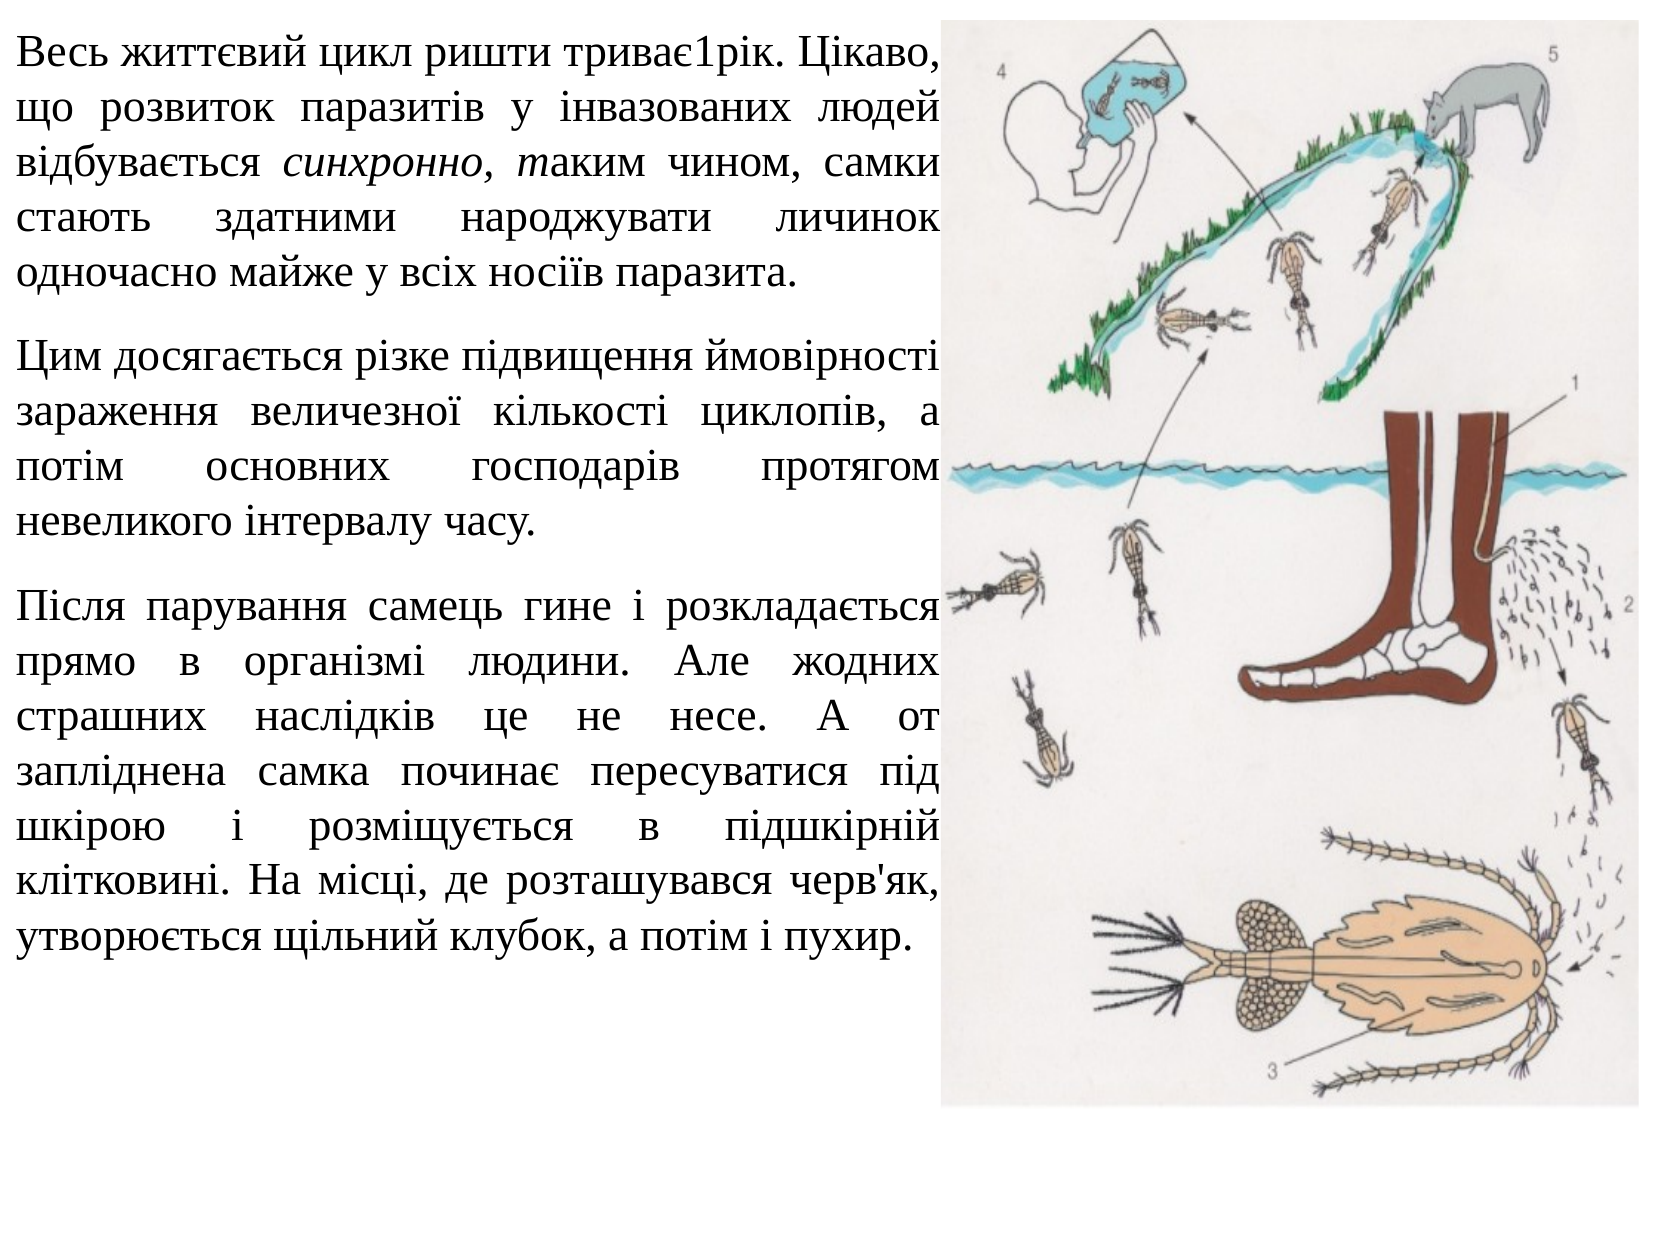

# Весь життєвий цикл ришти триває1рік. Цікаво, що розвиток паразитів у інвазованих людей відбувається синхронно, таким чином, самки стають здатними народжувати личинок одночасно майже у всіх носіїв паразита.
Цим досягається різке підвищення ймовірності зараження величезної кількості циклопів, а потім основних господарів протягом невеликого інтервалу часу.
Після парування самець гине і розкладається прямо в організмі людини. Але жодних страшних наслідків це не несе. А от запліднена самка починає пересуватися під шкірою і розміщується в підшкірній клітковині. На місці, де розташувався черв'як, утворюється щільний клубок, а потім і пухир.